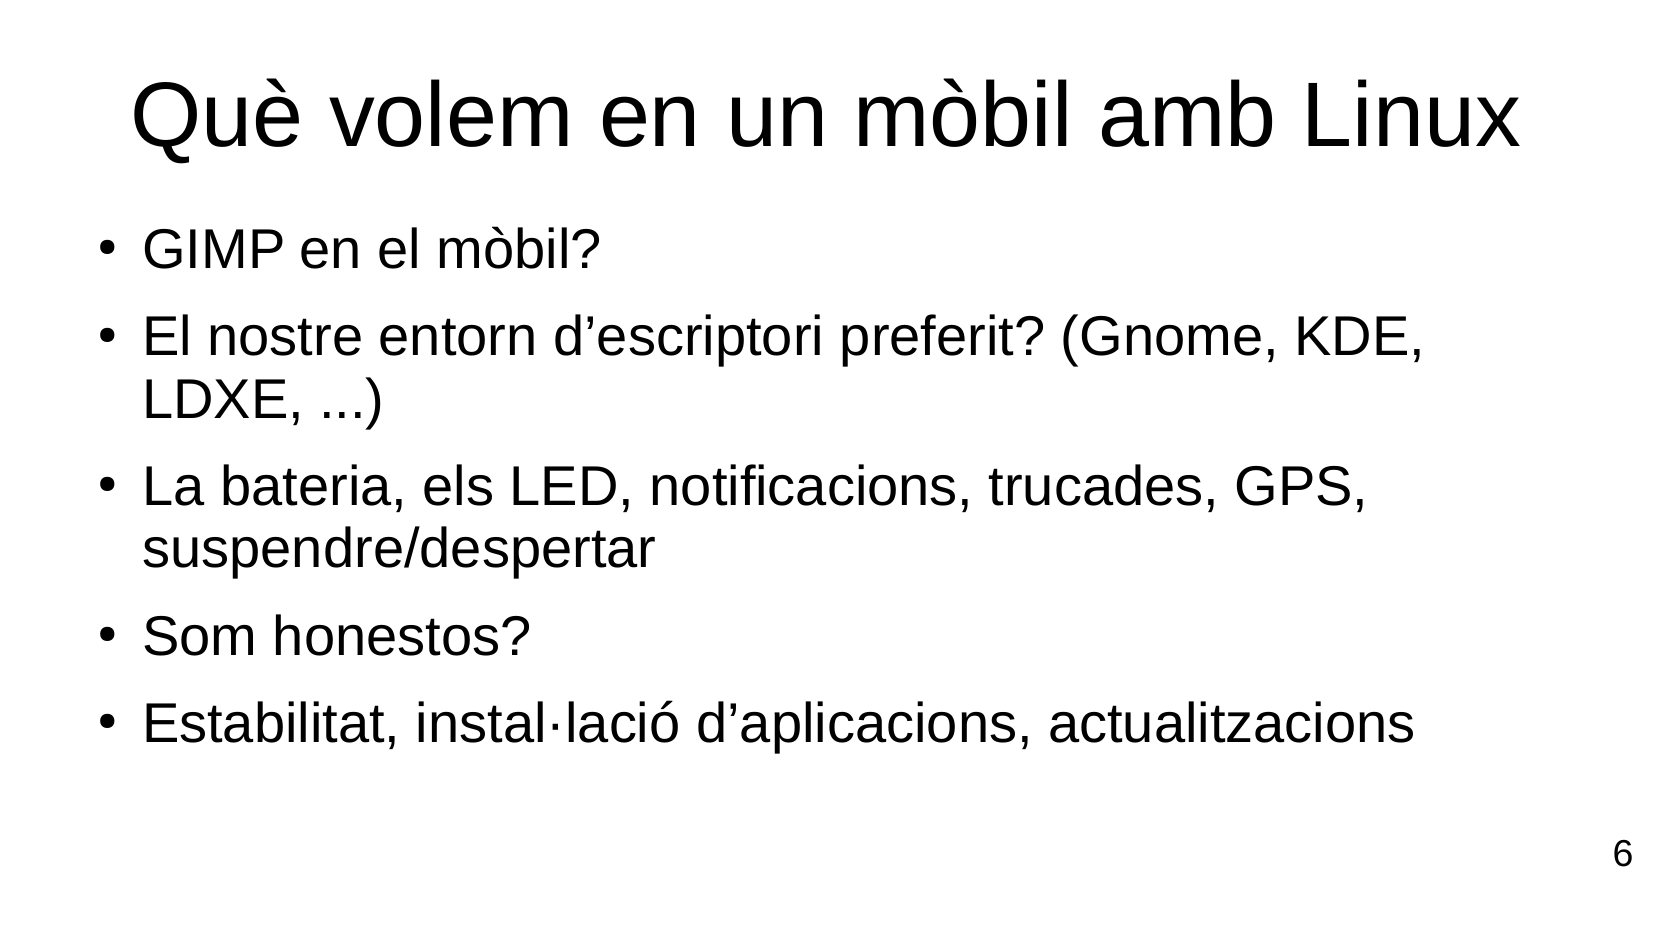

# Què volem en un mòbil amb Linux
GIMP en el mòbil?
El nostre entorn d’escriptori preferit? (Gnome, KDE, LDXE, ...)
La bateria, els LED, notificacions, trucades, GPS, suspendre/despertar
Som honestos?
Estabilitat, instal·lació d’aplicacions, actualitzacions